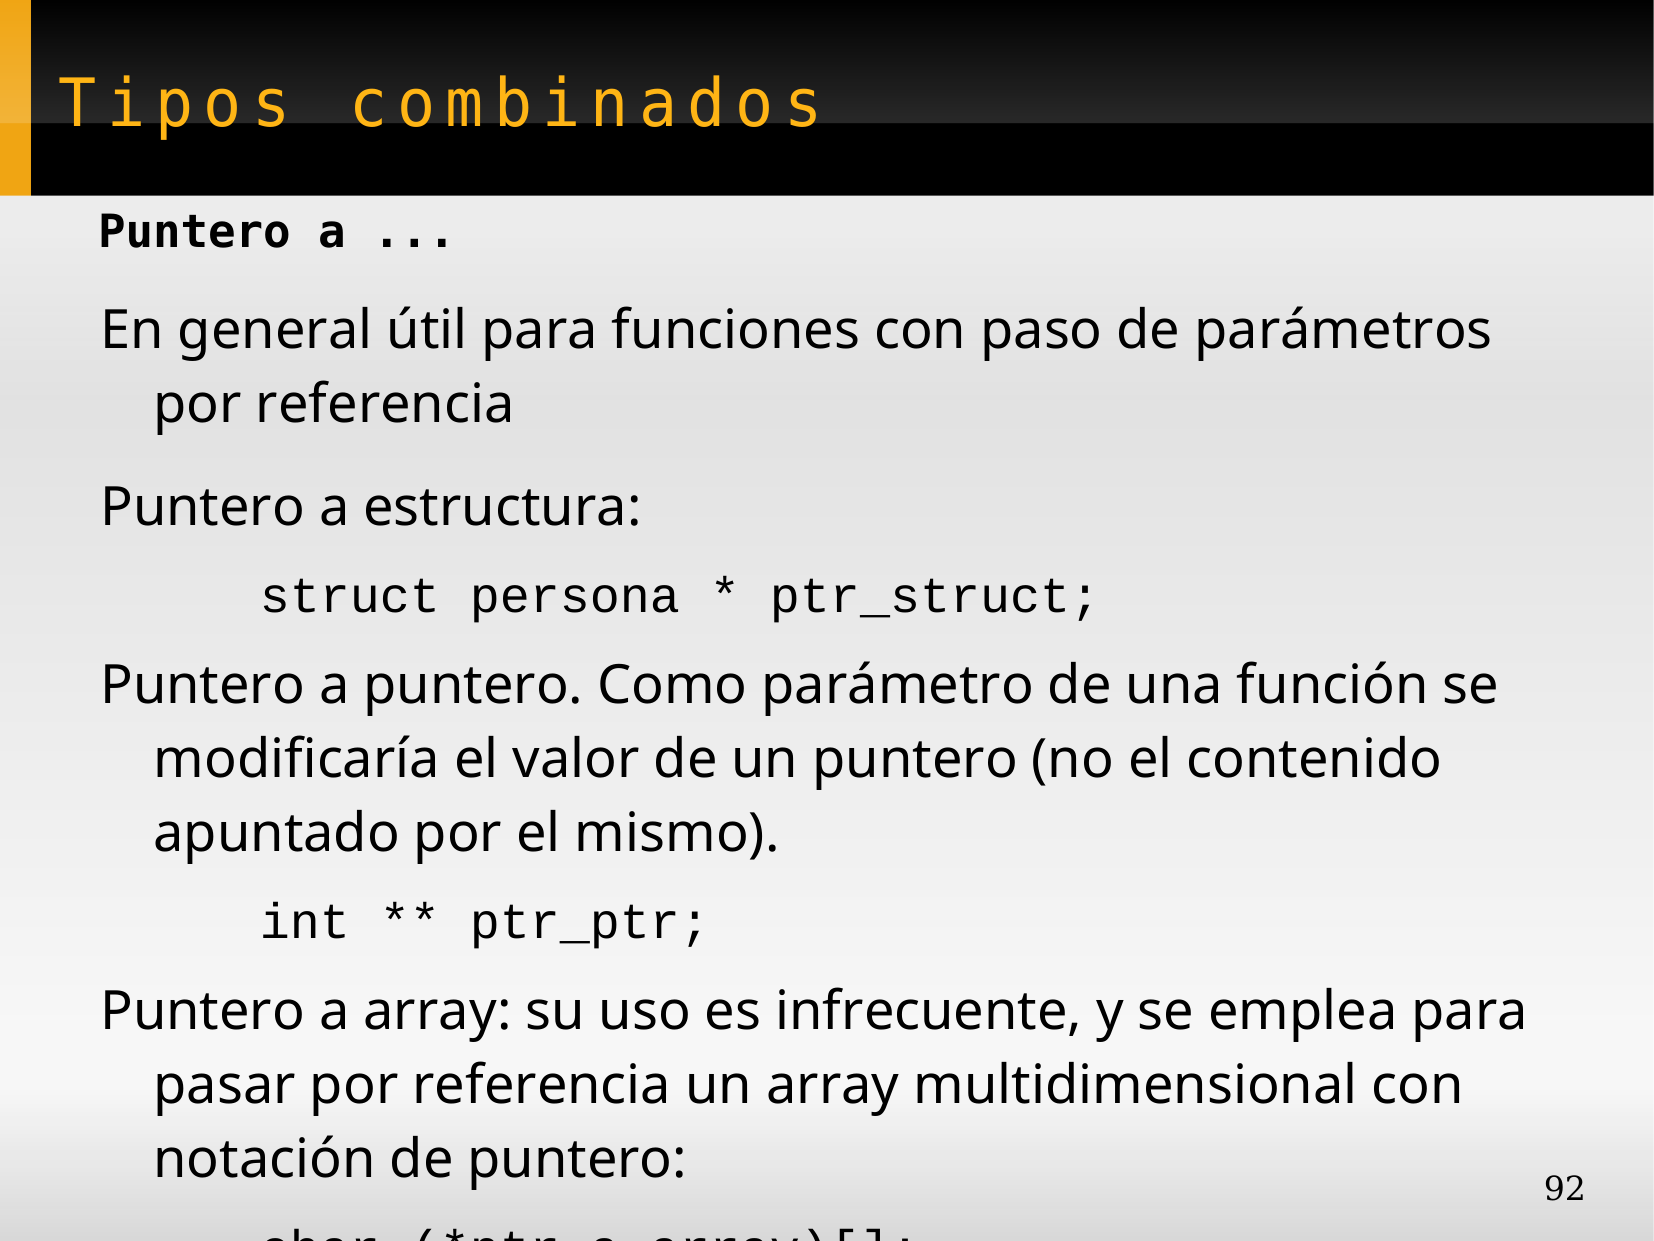

# Tipos combinados
Puntero a ...
En general útil para funciones con paso de parámetros por referencia
Puntero a estructura:
struct persona * ptr_struct;
Puntero a puntero. Como parámetro de una función se modificaría el valor de un puntero (no el contenido apuntado por el mismo).
int ** ptr_ptr;
Puntero a array: su uso es infrecuente, y se emplea para pasar por referencia un array multidimensional con notación de puntero:
char (*ptr_a_array)[];
92